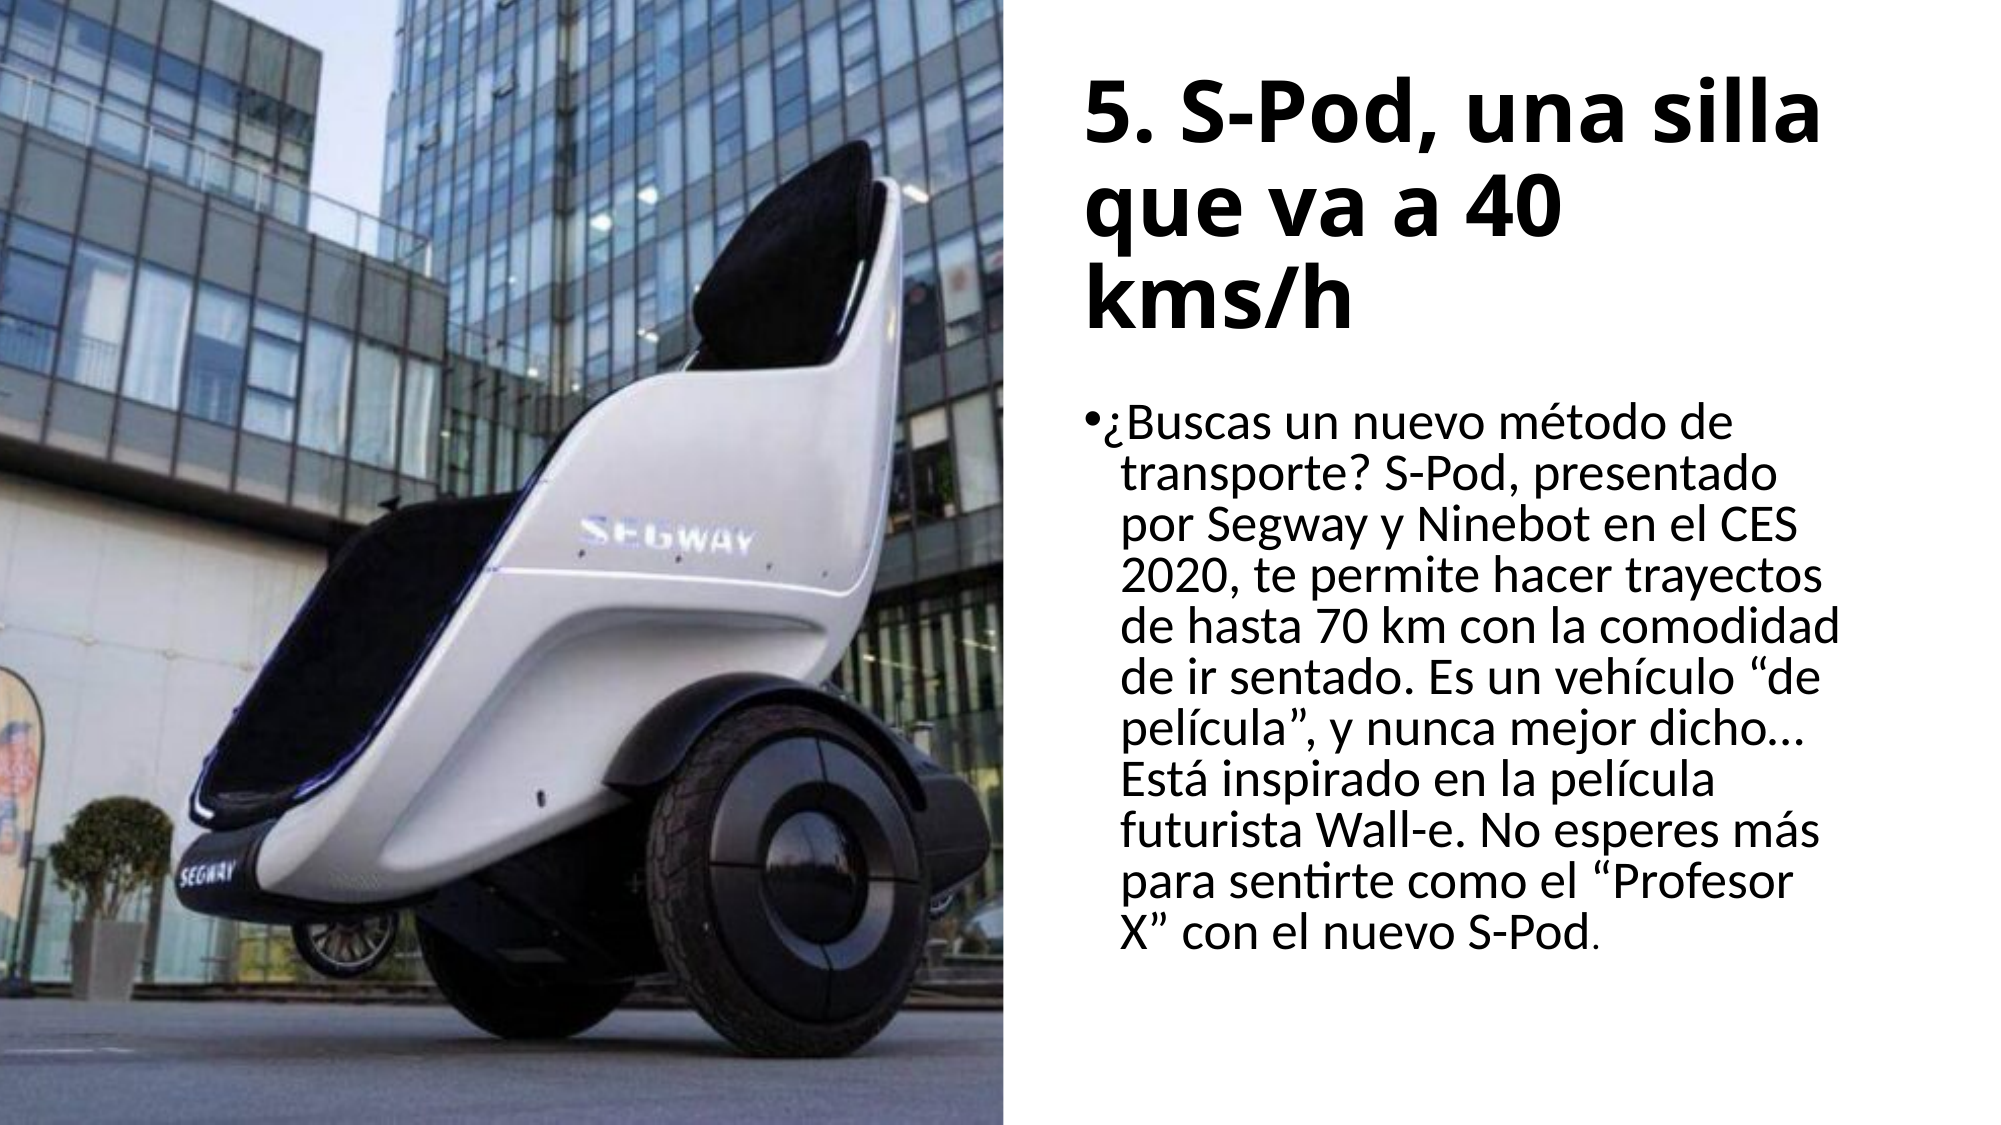

5. S-Pod, una silla que va a 40 kms/h
¿Buscas un nuevo método de transporte? S-Pod, presentado por Segway y Ninebot en el CES 2020, te permite hacer trayectos de hasta 70 km con la comodidad de ir sentado. Es un vehículo “de película”, y nunca mejor dicho… Está inspirado en la película futurista Wall-e. No esperes más para sentirte como el “Profesor X” con el nuevo S-Pod.